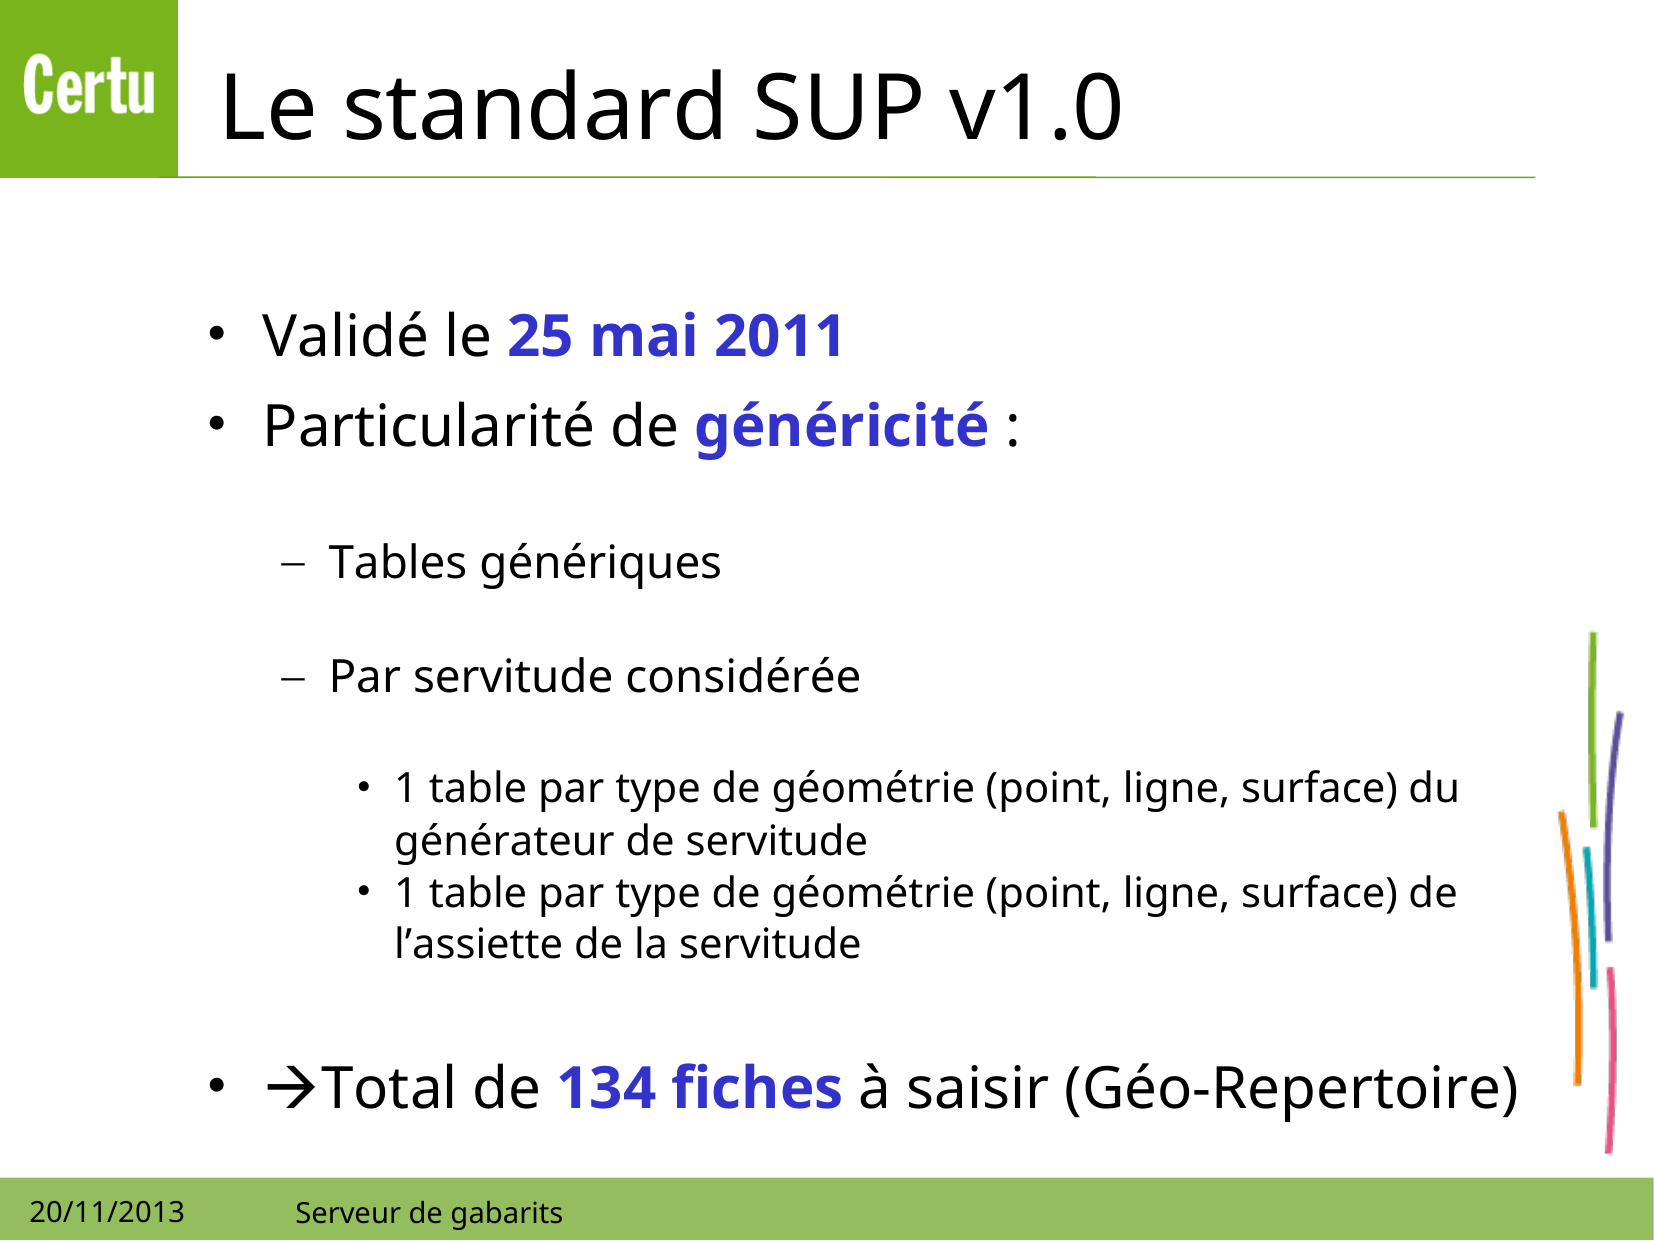

# Le standard SUP v1.0
Validé le 25 mai 2011
Particularité de généricité :
Tables génériques
Par servitude considérée
1 table par type de géométrie (point, ligne, surface) du générateur de servitude
1 table par type de géométrie (point, ligne, surface) de l’assiette de la servitude
Total de 134 fiches à saisir (Géo-Repertoire)
20/11/2013
Serveur de gabarits